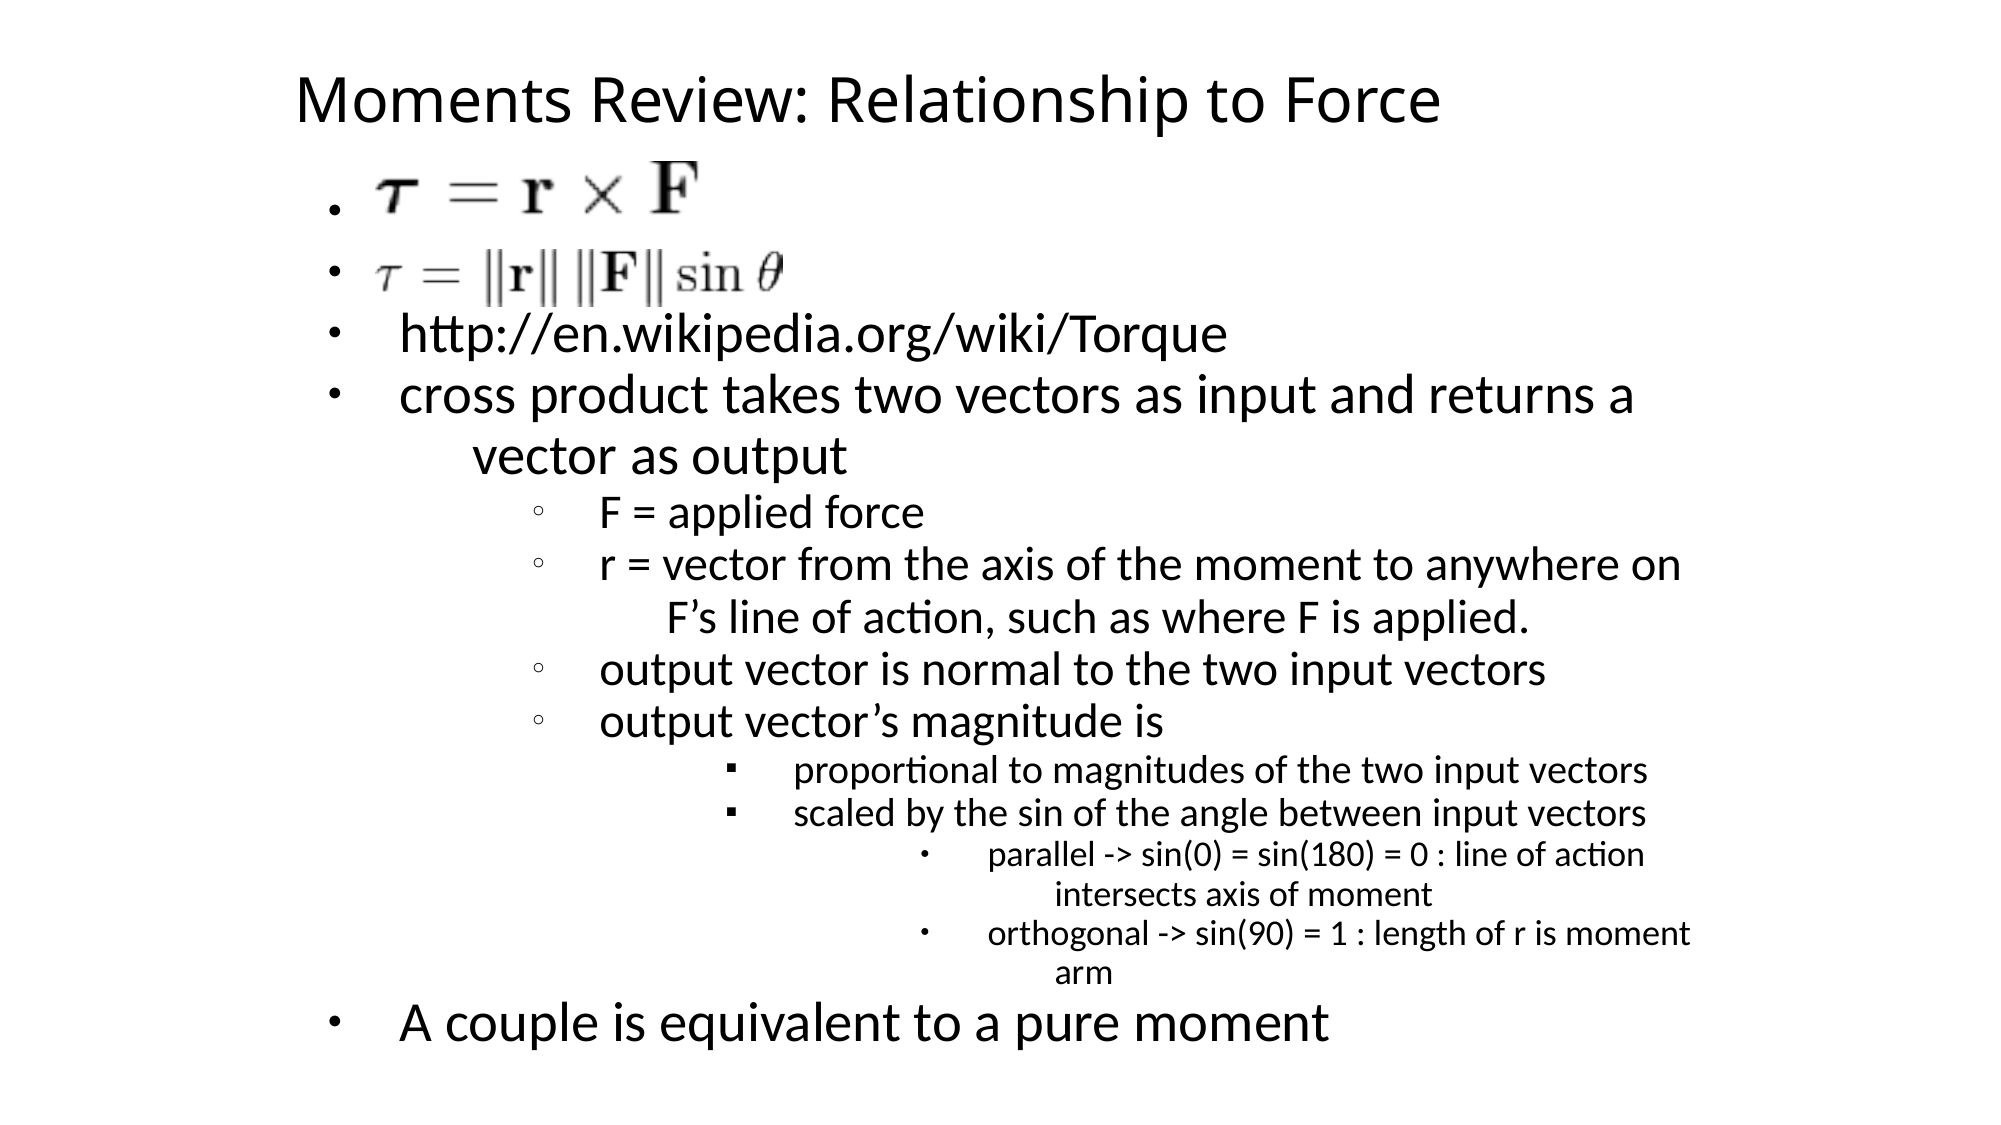

# Moments Review: Relationship to Force
http://en.wikipedia.org/wiki/Torque
cross product takes two vectors as input and returns a vector as output
F = applied force
r = vector from the axis of the moment to anywhere on F’s line of action, such as where F is applied.
output vector is normal to the two input vectors
output vector’s magnitude is
proportional to magnitudes of the two input vectors
scaled by the sin of the angle between input vectors
parallel -> sin(0) = sin(180) = 0 : line of action intersects axis of moment
orthogonal -> sin(90) = 1 : length of r is moment arm
A couple is equivalent to a pure moment